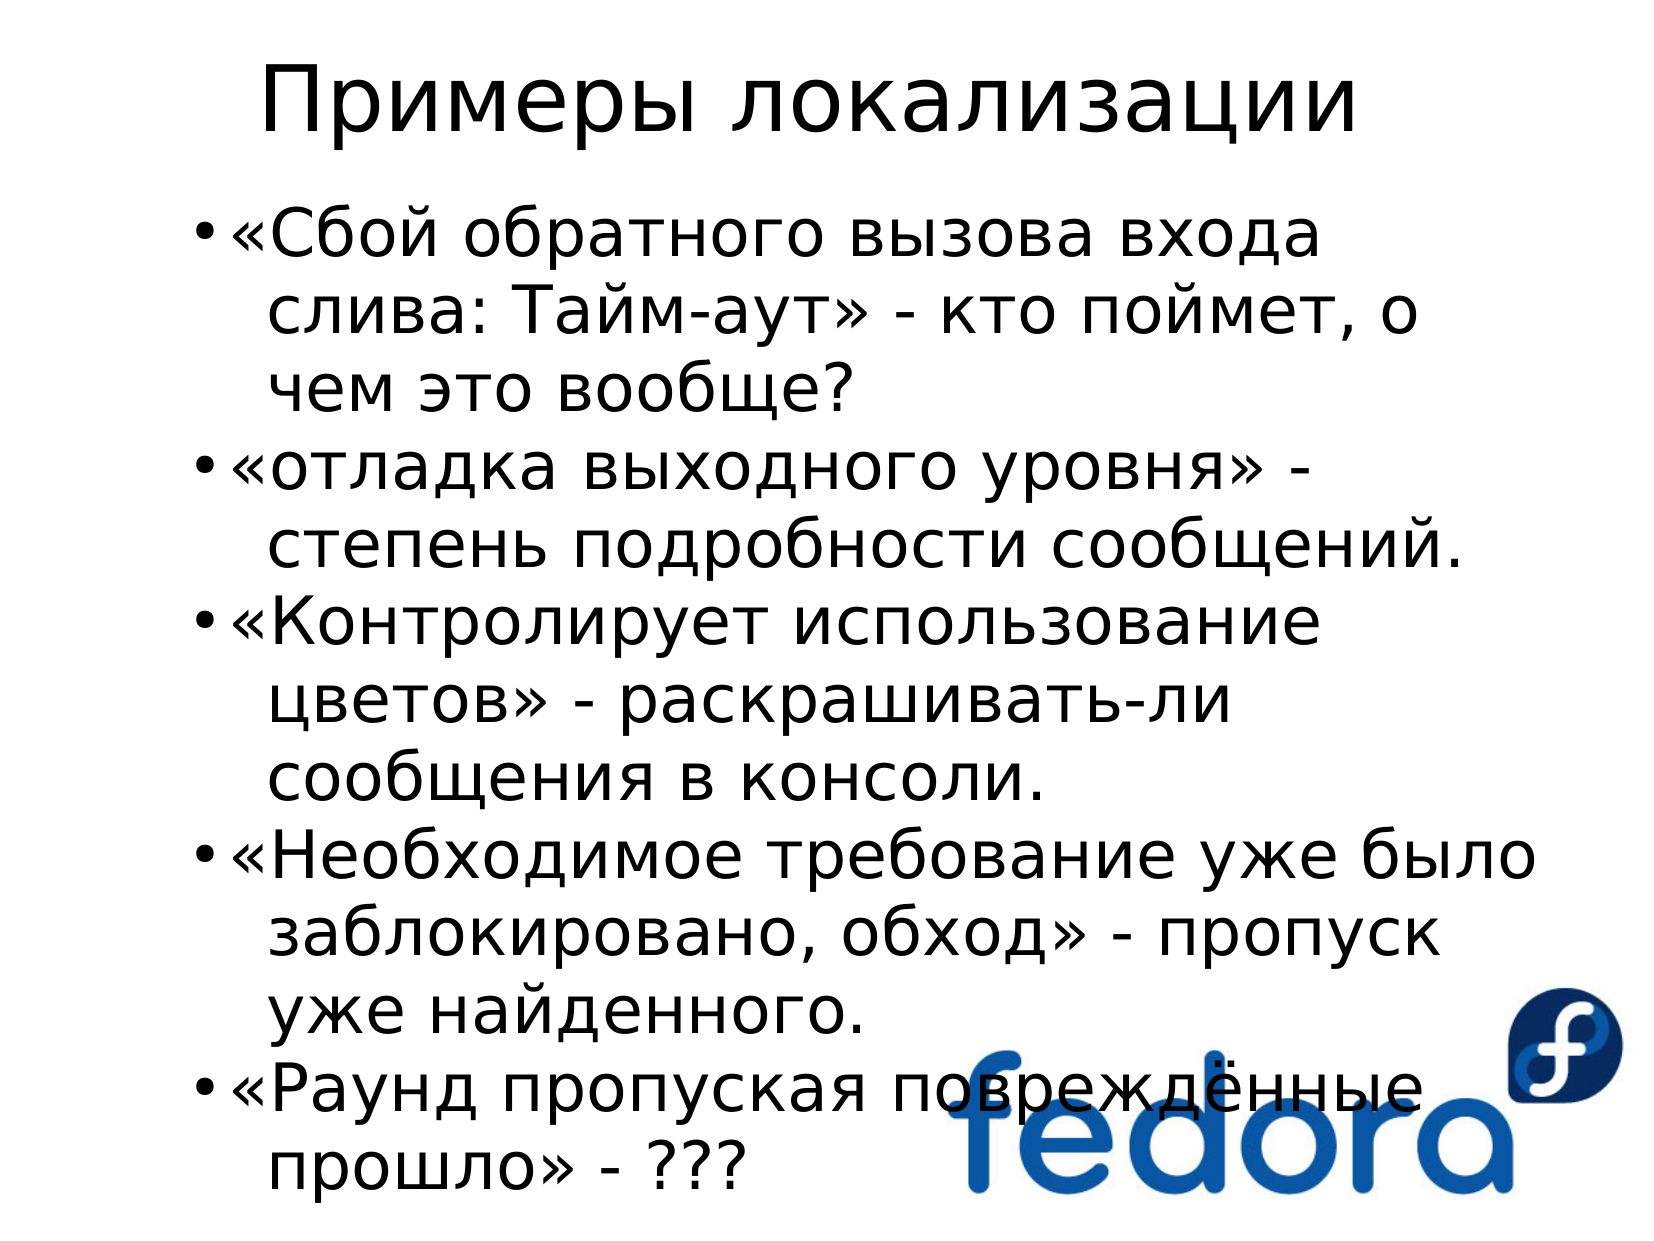

# Примеры локализации
«Сбой обратного вызова входа слива: Тайм-аут» - кто поймет, о чем это вообще?
«отладка выходного уровня» - степень подробности сообщений.
«Контролирует использование цветов» - раскрашивать-ли сообщения в консоли.
«Необходимое требование уже было заблокировано, обход» - пропуск уже найденного.
«Раунд пропуская повреждённые прошло» - ???